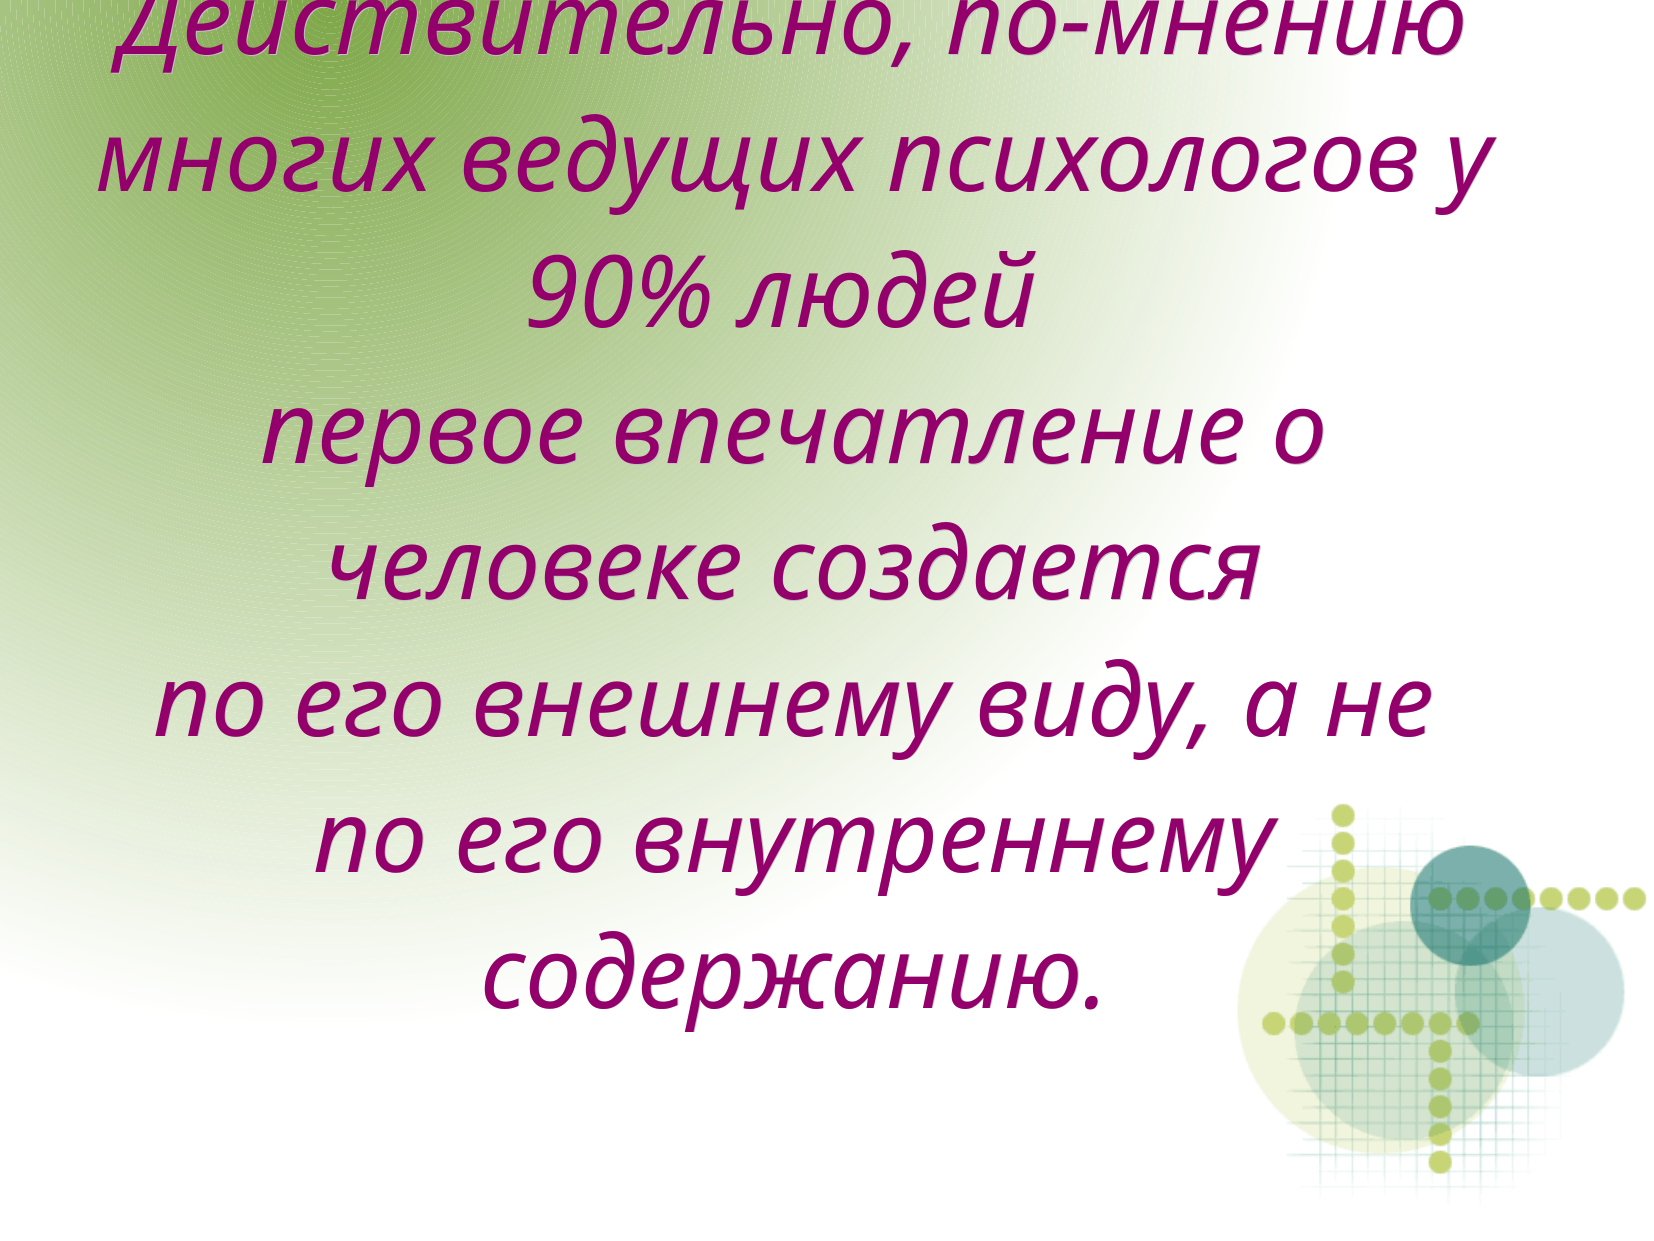

# Действительно, по-мнению многих ведущих психологов у 90% людей первое впечатление о человеке создается по его внешнему виду, а не по его внутреннему содержанию.